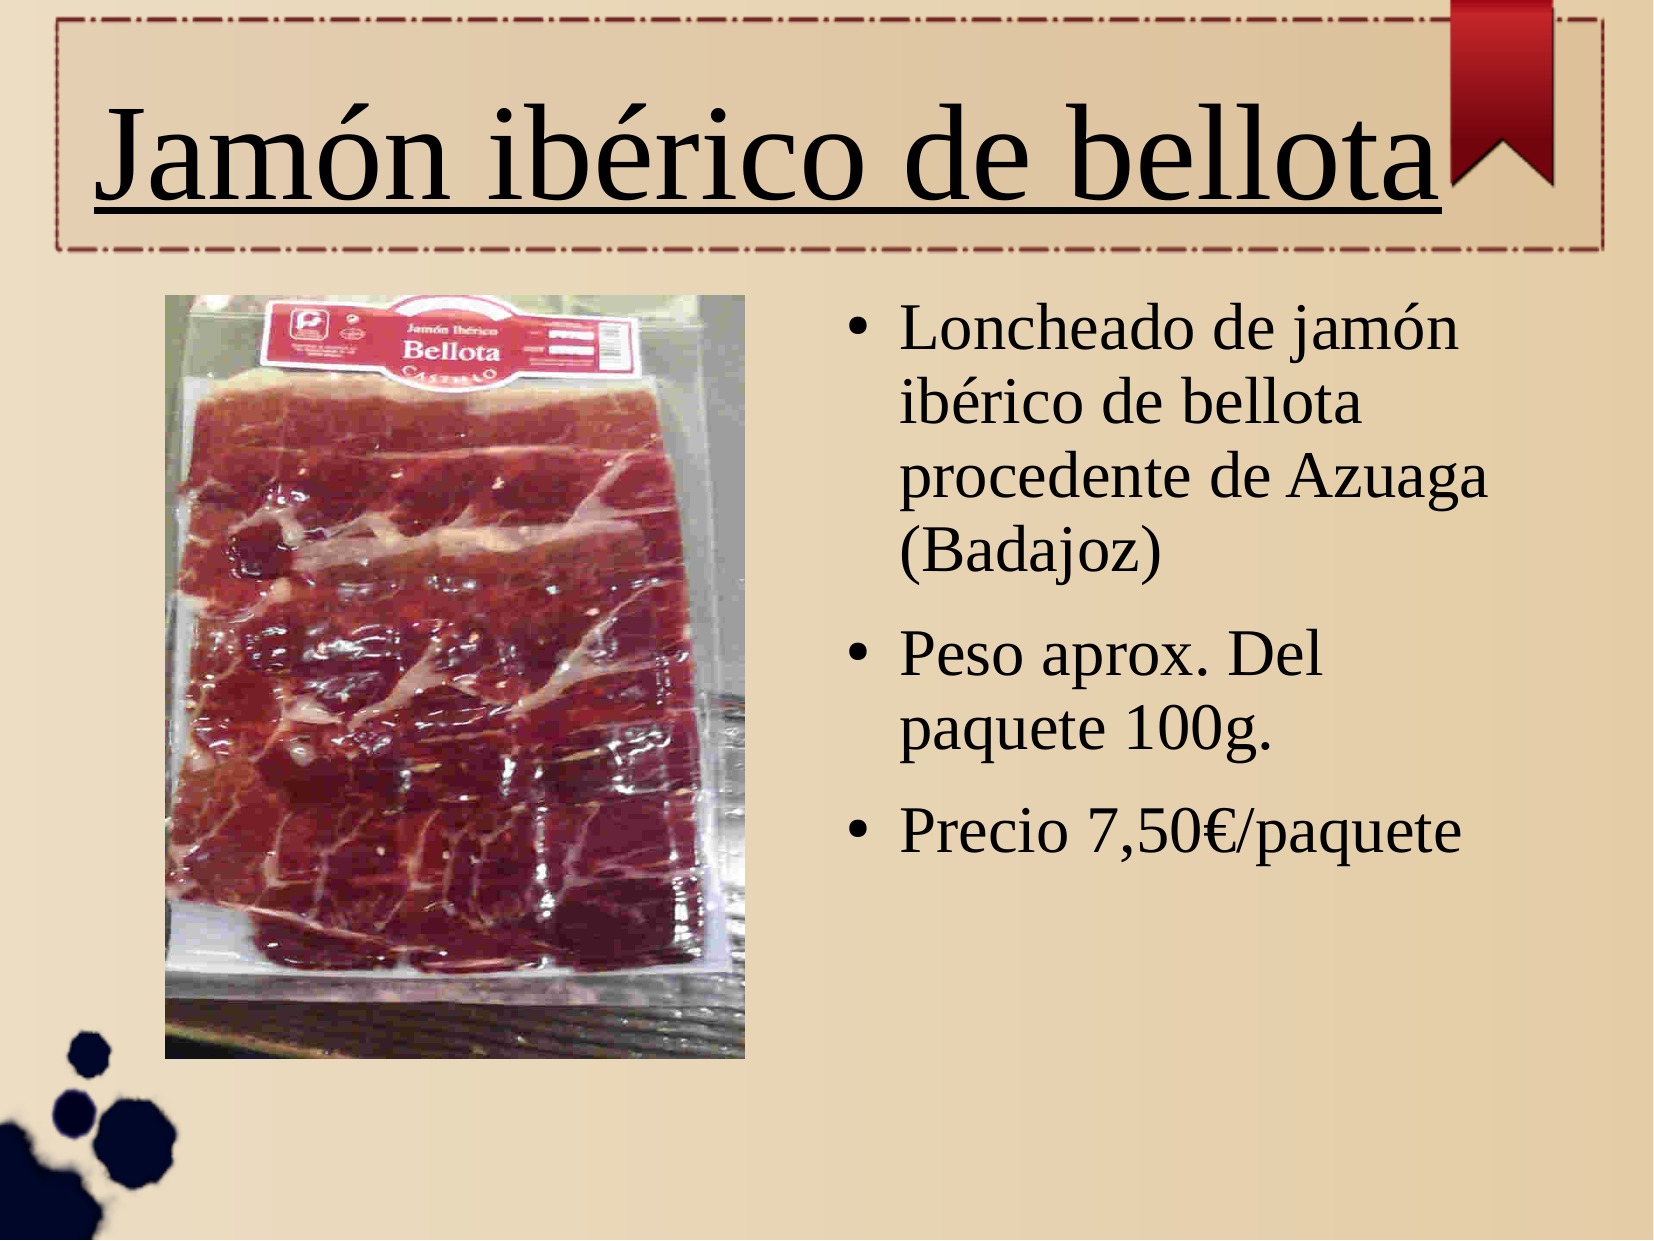

# Jamón ibérico de bellota
Loncheado de jamón ibérico de bellota procedente de Azuaga (Badajoz)
Peso aprox. Del paquete 100g.
Precio 7,50€/paquete